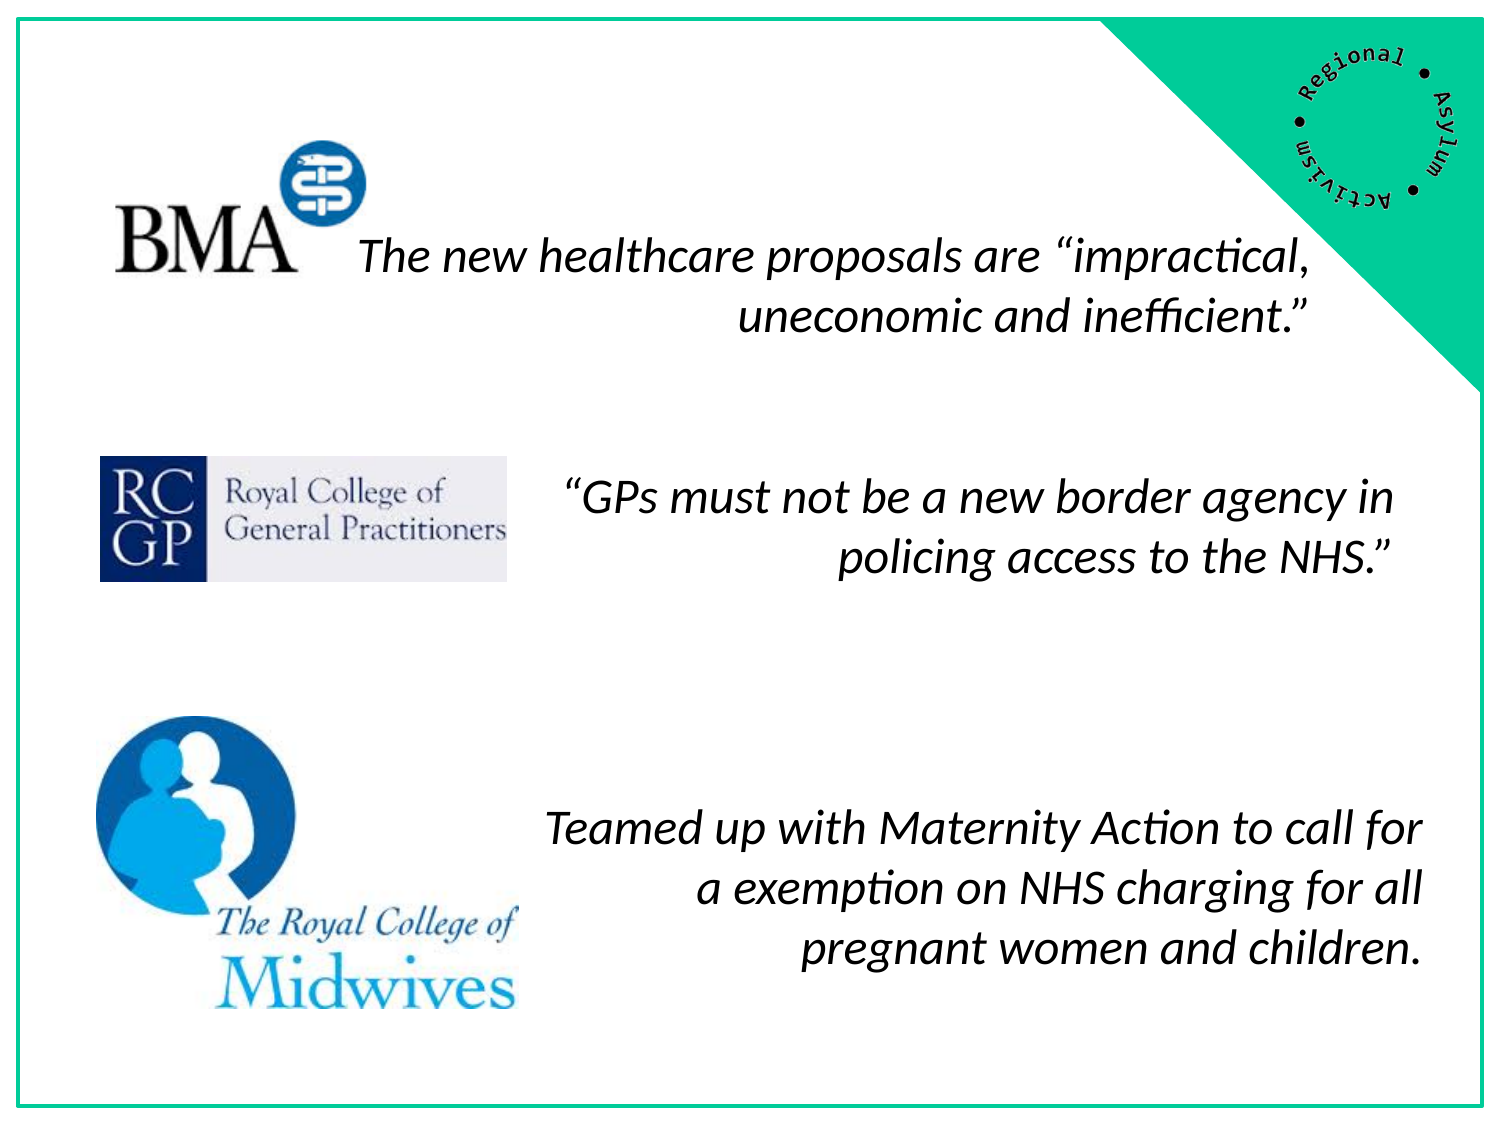

The new healthcare proposals are “impractical, uneconomic and inefficient.”
“GPs must not be a new border agency in policing access to the NHS.”
Teamed up with Maternity Action to call for a exemption on NHS charging for all pregnant women and children.